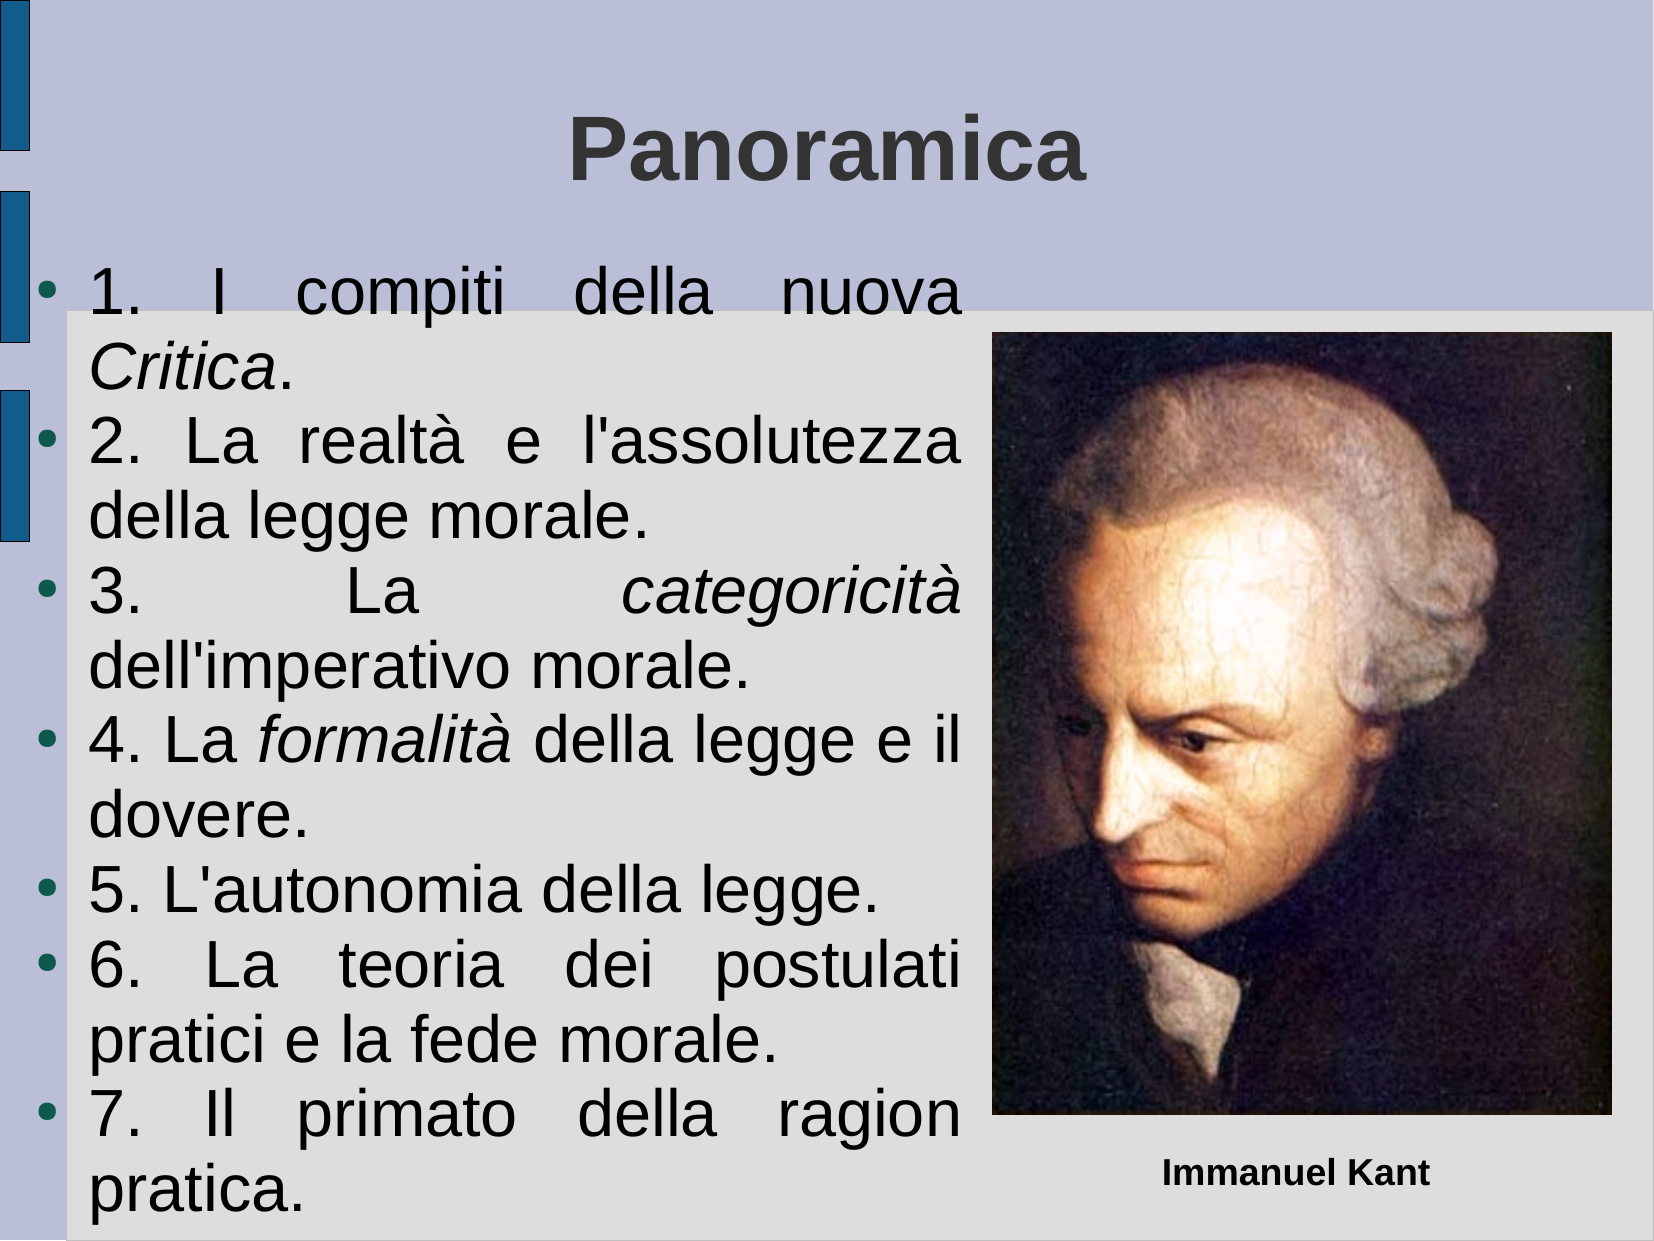

# Panoramica
1. I compiti della nuova Critica.
2. La realtà e l'assolutezza della legge morale.
3. La categoricità dell'imperativo morale.
4. La formalità della legge e il dovere.
5. L'autonomia della legge.
6. La teoria dei postulati pratici e la fede morale.
7. Il primato della ragion pratica.
Immanuel Kant